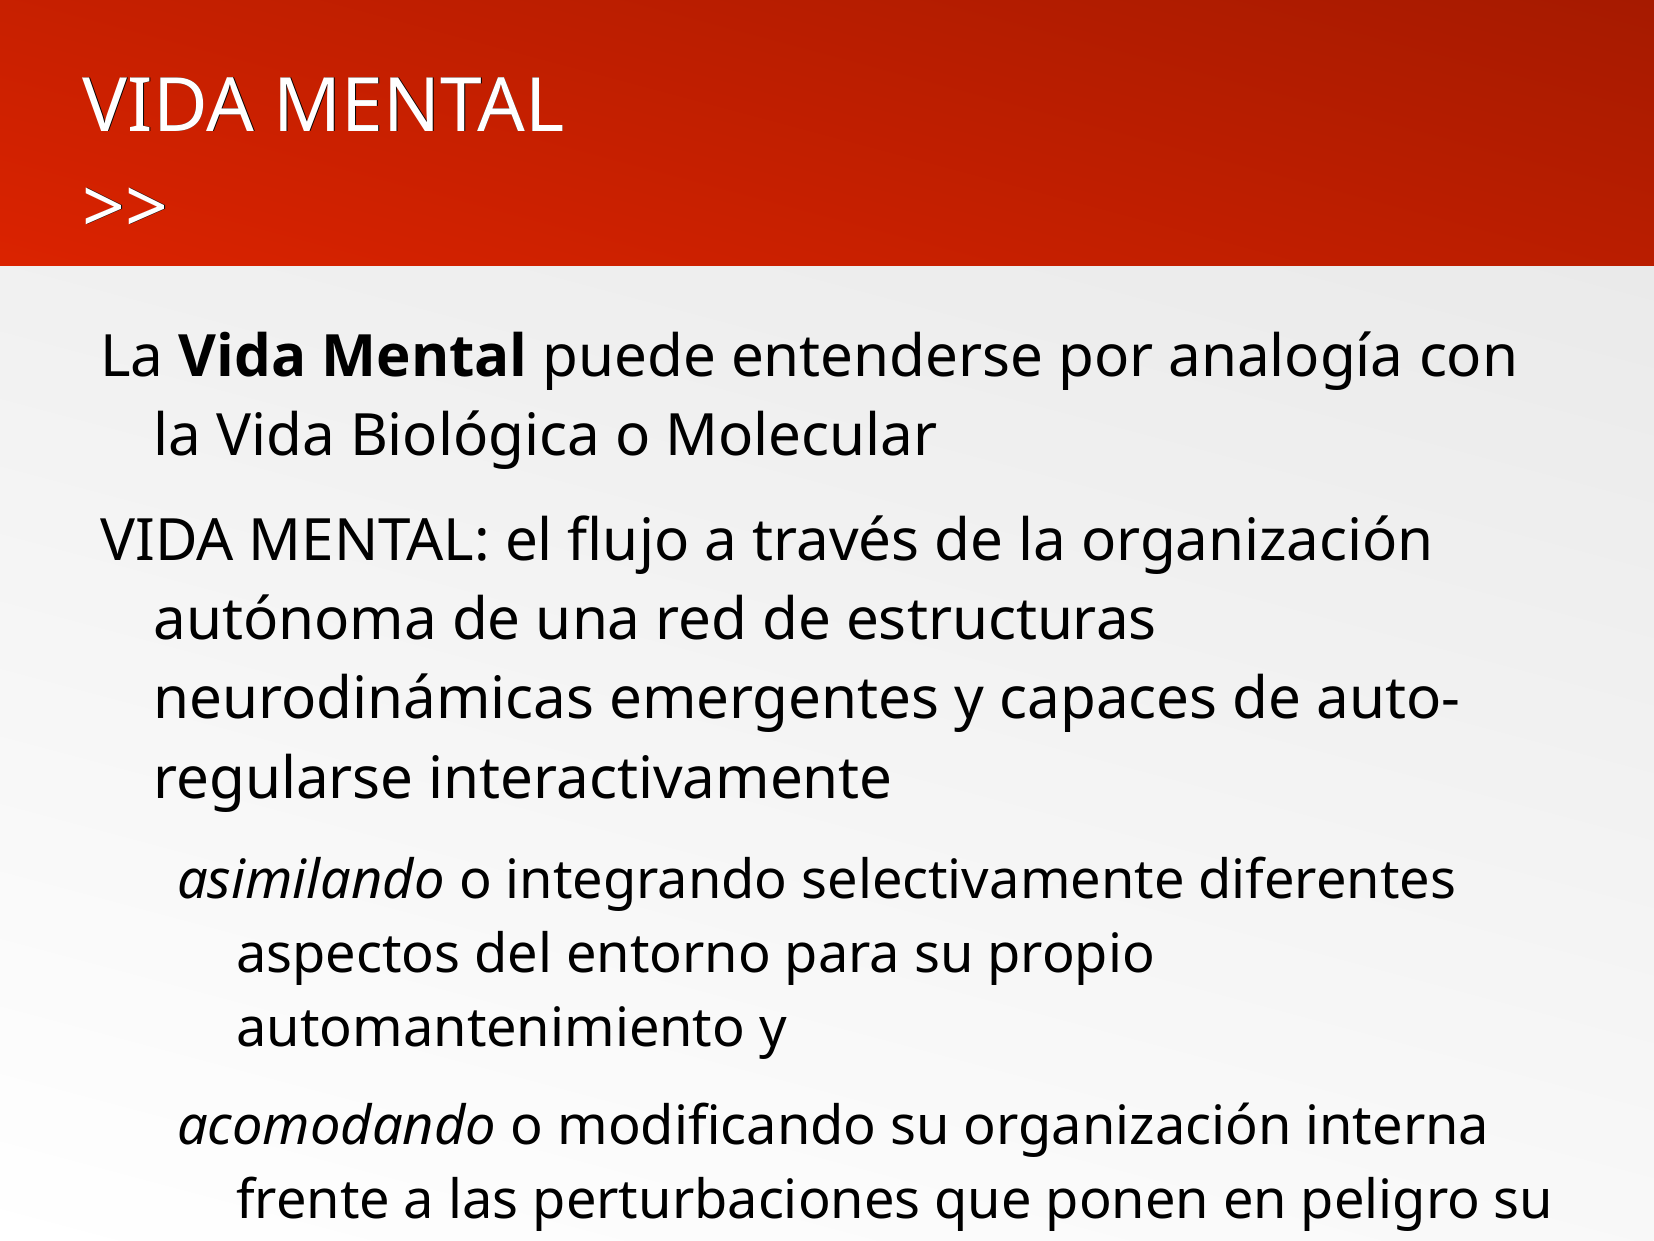

# VIDA MENTAL >>
La Vida Mental puede entenderse por analogía con la Vida Biológica o Molecular
VIDA MENTAL: el flujo a través de la organización autónoma de una red de estructuras neurodinámicas emergentes y capaces de auto-regularse interactivamente
asimilando o integrando selectivamente diferentes aspectos del entorno para su propio automantenimiento y
acomodando o modificando su organización interna frente a las perturbaciones que ponen en peligro su estabilidad